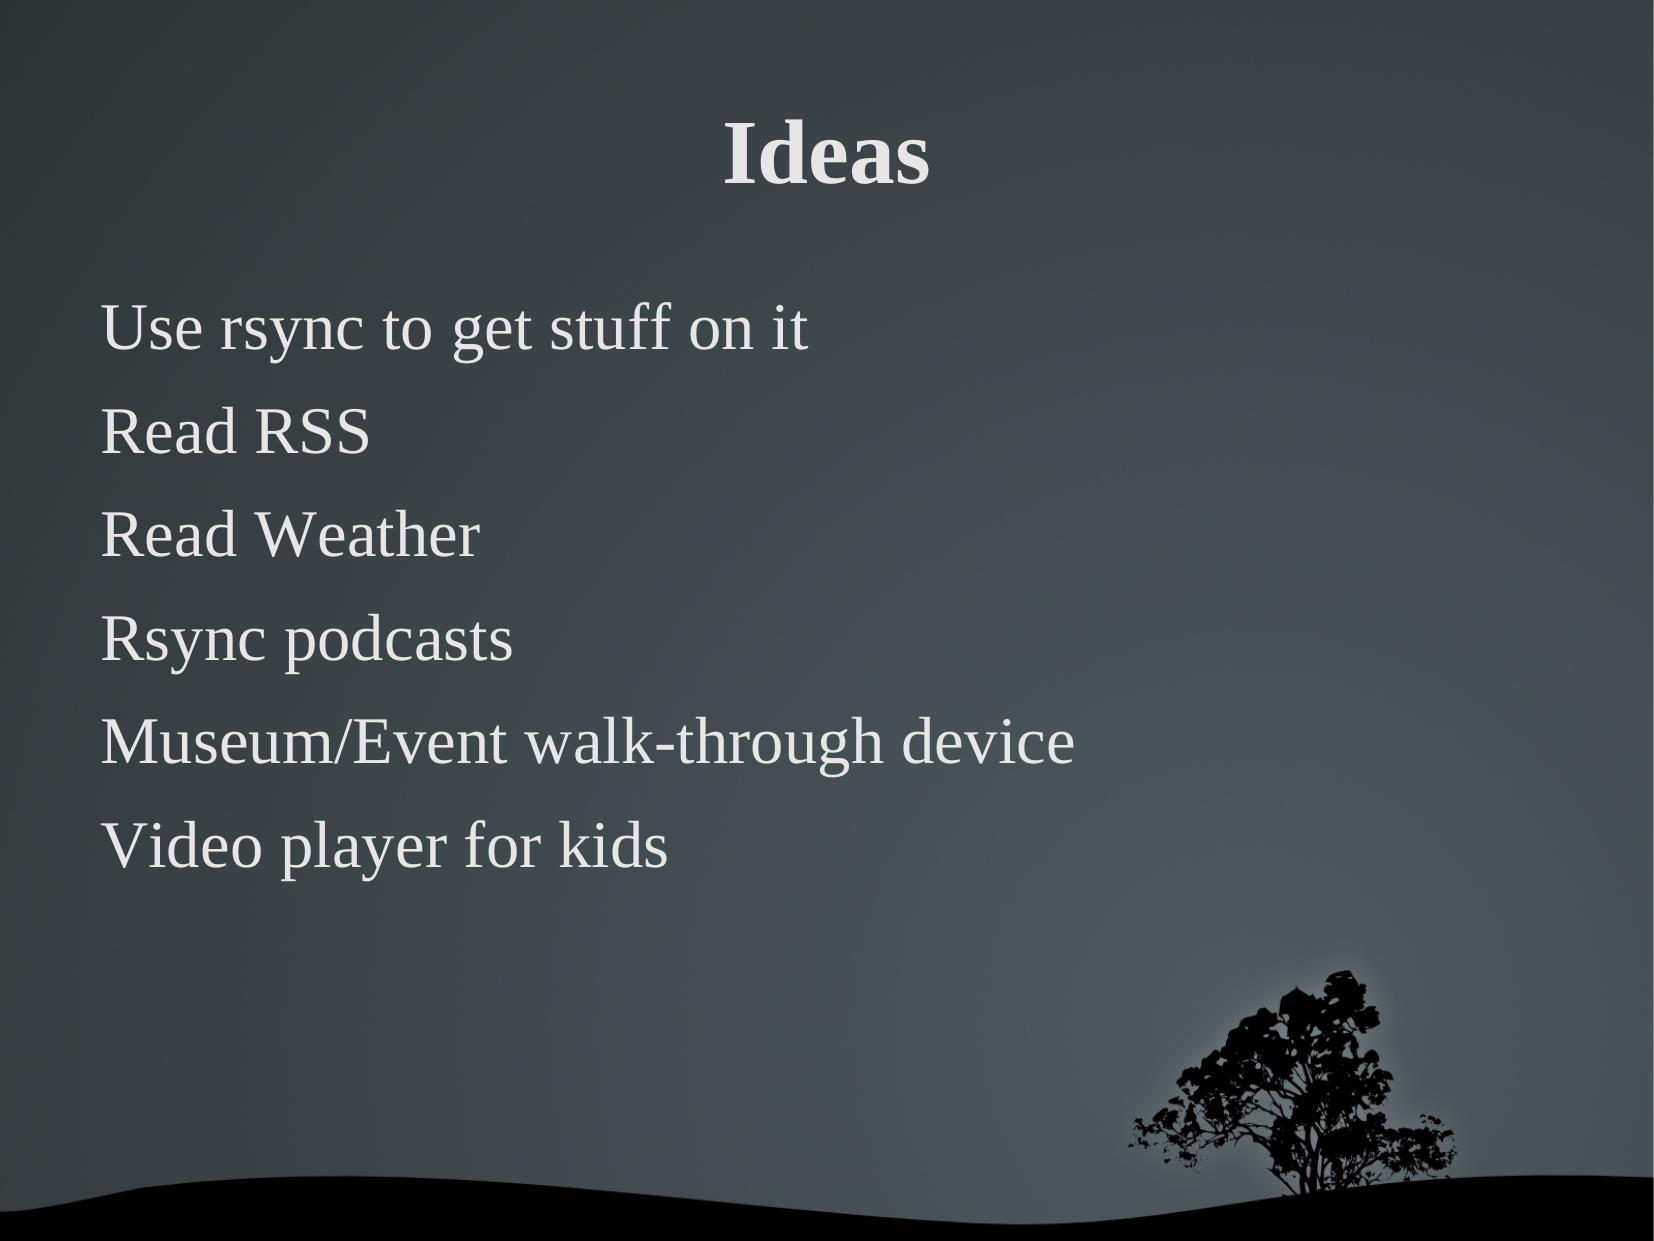

# Ideas
Use rsync to get stuff on it
Read RSS
Read Weather
Rsync podcasts
Museum/Event walk-through device
Video player for kids